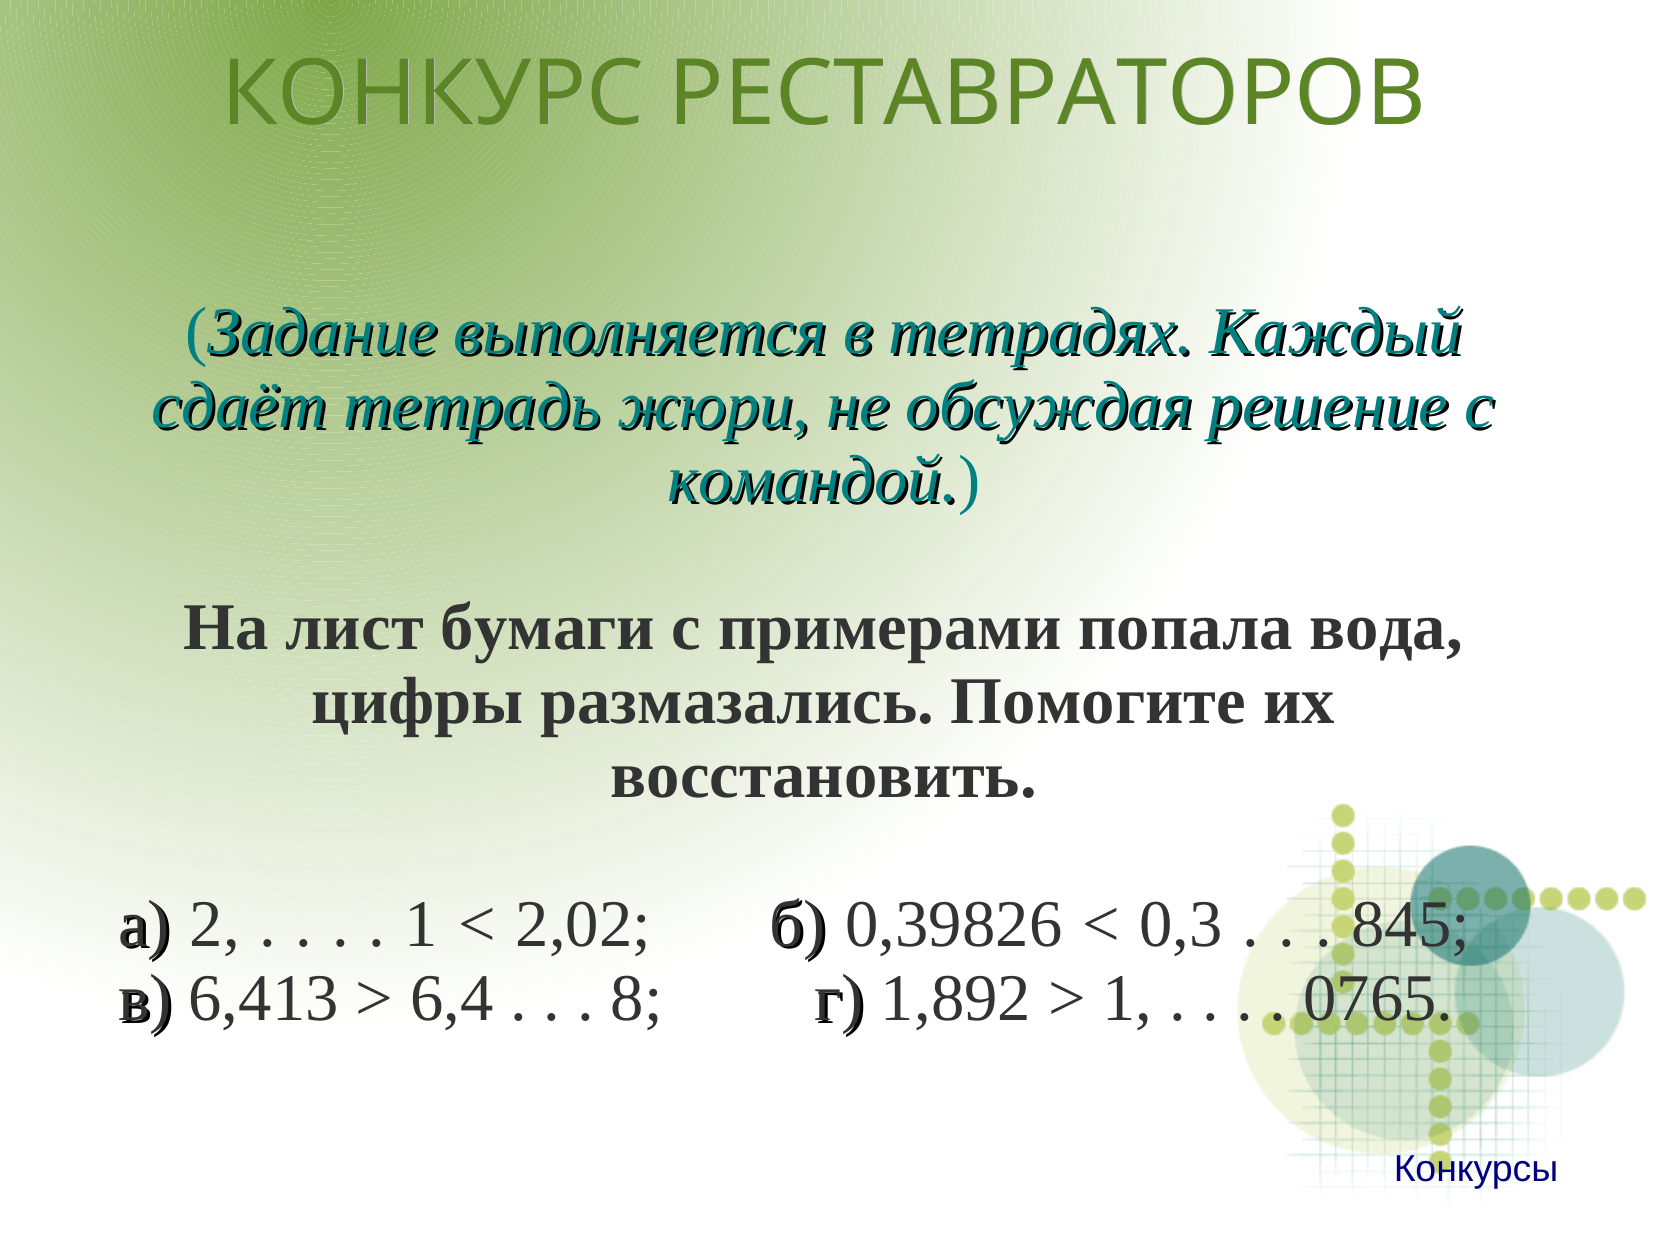

# КОНКУРС РЕСТАВРАТОРОВ
(Задание выполняется в тетрадях. Каждый сдаёт тетрадь жюри, не обсуждая решение с командой.)
На лист бумаги с примерами попала вода, цифры размазались. Помогите их восстановить.
а) 2, . . . . 1 < 2,02; б) 0,39826 < 0,3 . . . 845; в) 6,413 > 6,4 . . . 8; г) 1,892 > 1, . . . . 0765.
Конкурсы